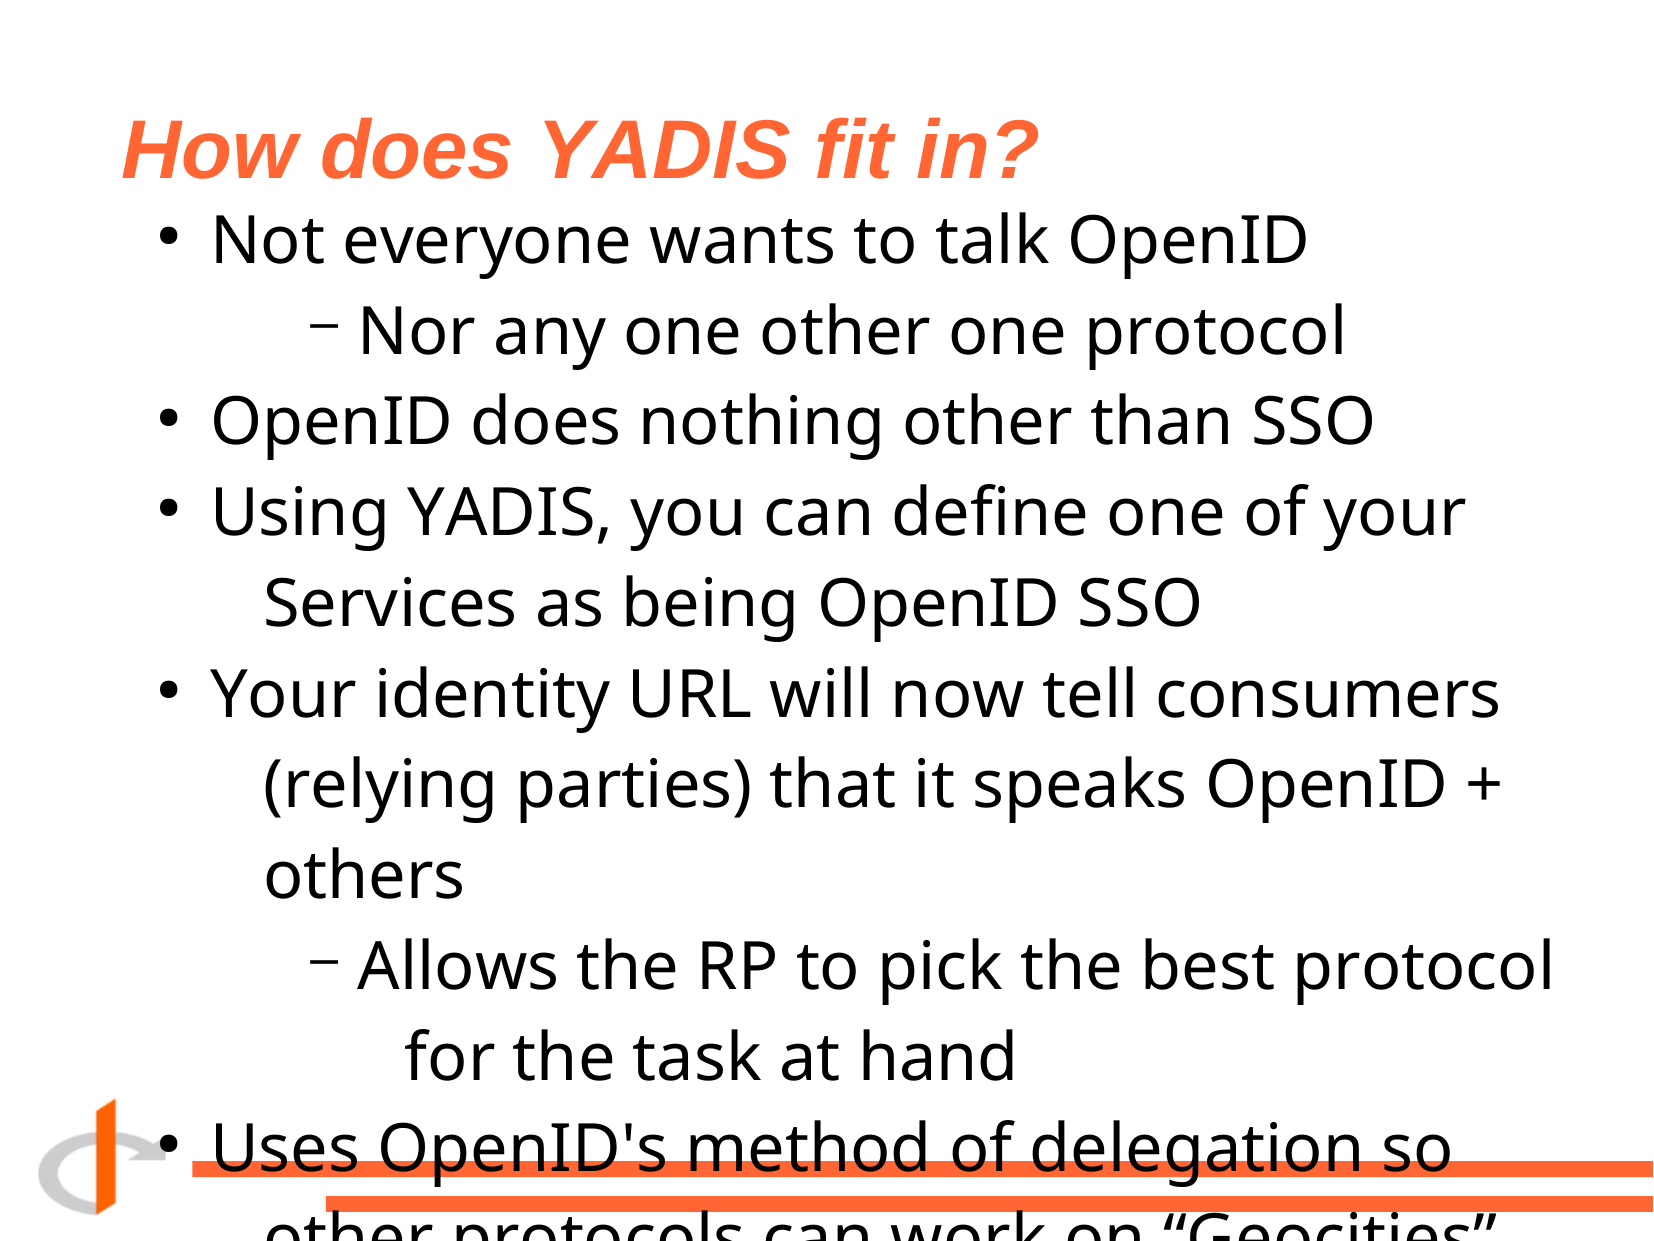

# How does YADIS fit in?
Not everyone wants to talk OpenID
Nor any one other one protocol
OpenID does nothing other than SSO
Using YADIS, you can define one of your Services as being OpenID SSO
Your identity URL will now tell consumers (relying parties) that it speaks OpenID + others
Allows the RP to pick the best protocol for the task at hand
Uses OpenID's method of delegation so other protocols can work on “Geocities” type hosting